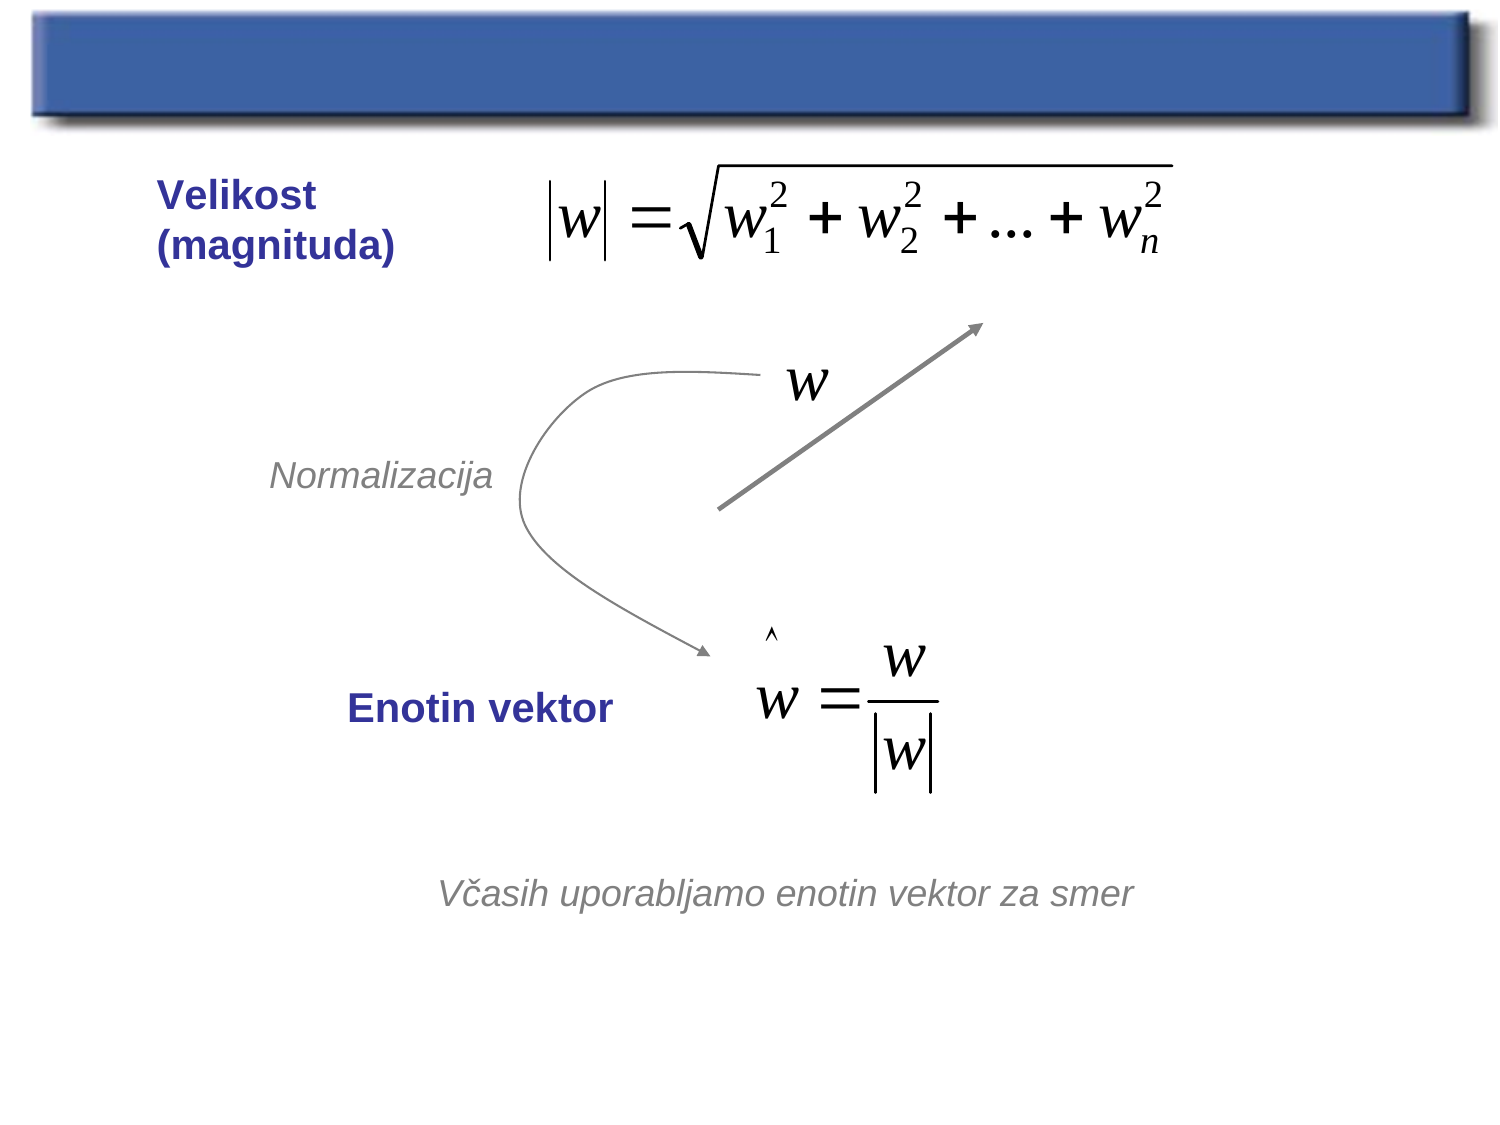

Velikost
(magnituda)
Normalizacija
Enotin vektor
Včasih uporabljamo enotin vektor za smer